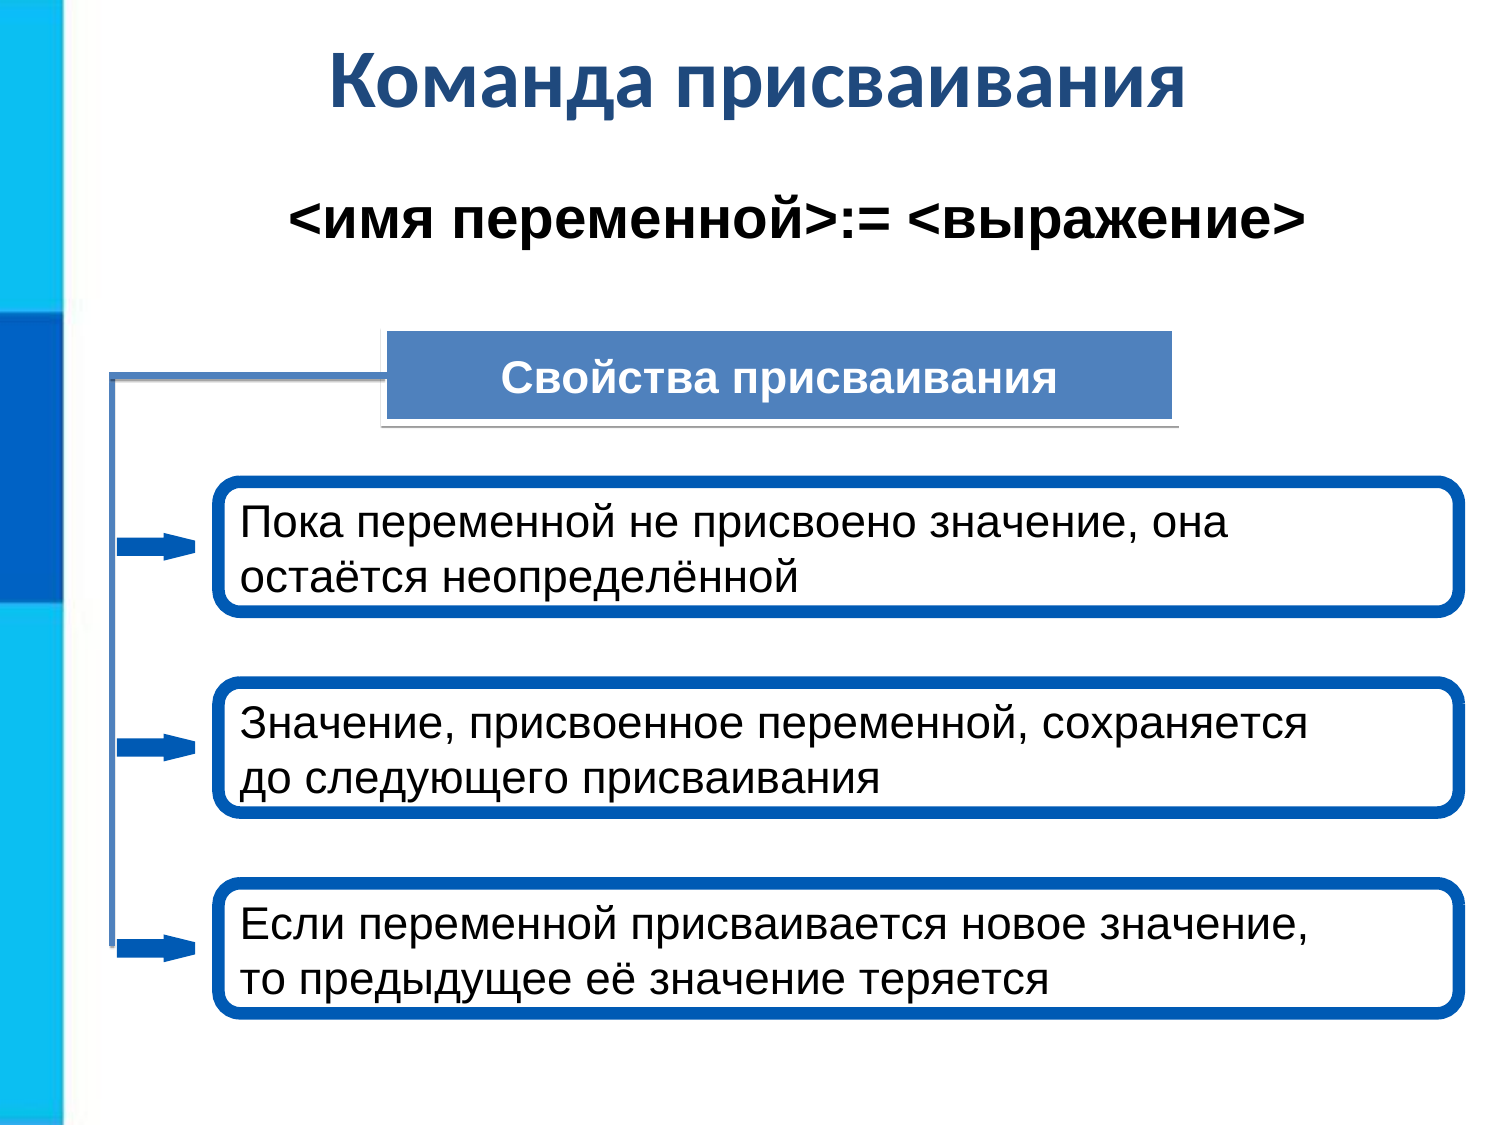

Команда присваивания
<имя переменной>:= <выражение>
Свойства присваивания
Пока переменной не присвоено значение, она
остаётся неопределённой
Значение, присвоенное переменной, сохраняется
до следующего присваивания
Если переменной присваивается новое значение,
то предыдущее её значение теряется